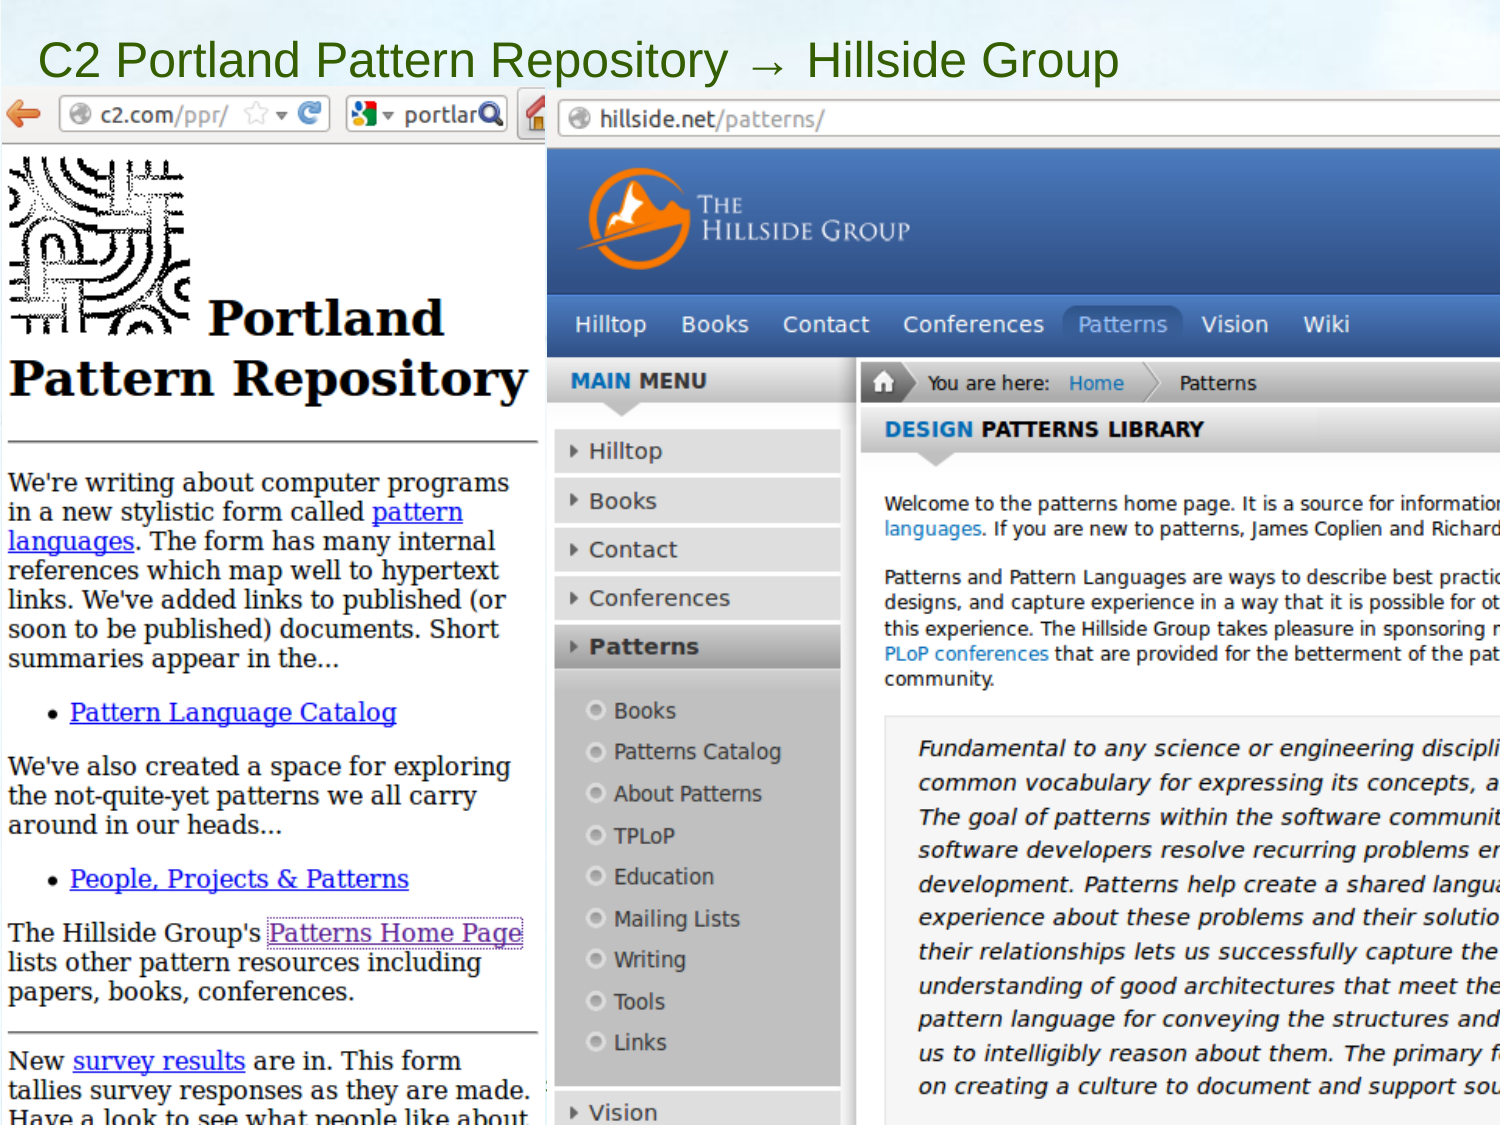

# C2 Portland Pattern Repository → Hillside Group
Collaboration on a Pattern Language for Service Systems
January 2014
62